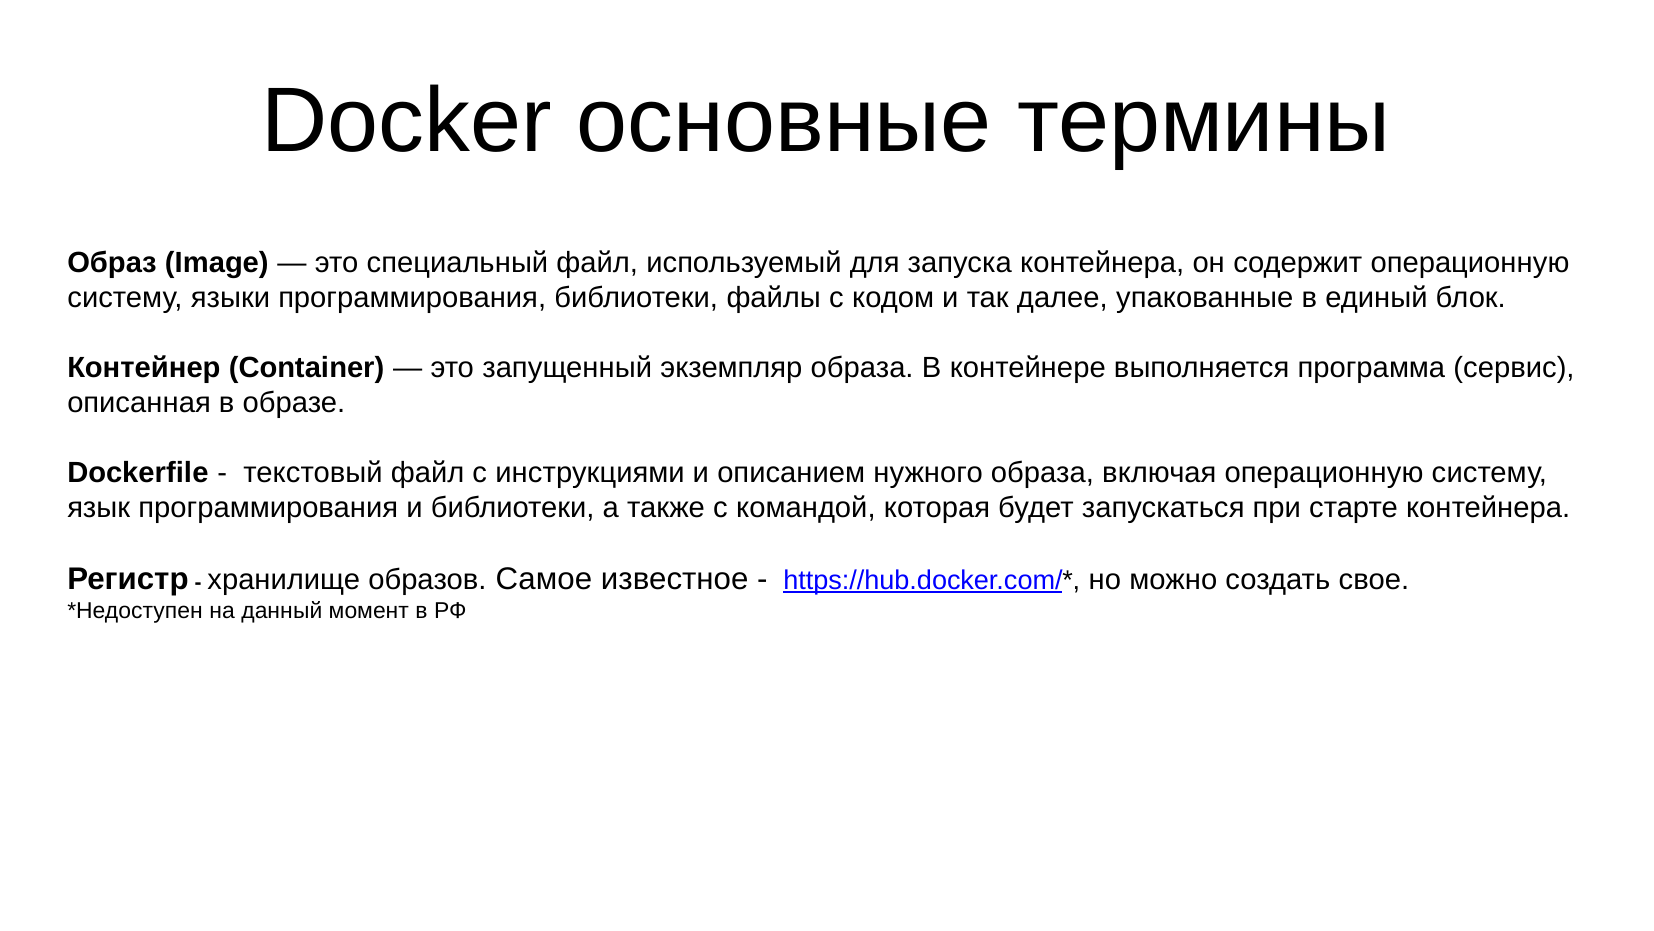

# Docker основные термины
Образ (Image) — это специальный файл, используемый для запуска контейнера, он содержит операционную систему, языки программирования, библиотеки, файлы с кодом и так далее, упакованные в единый блок.
Контейнер (Container) — это запущенный экземпляр образа. В контейнере выполняется программа (сервис), описанная в образе.
Dockerfile - текстовый файл с инструкциями и описанием нужного образа, включая операционную систему, язык программирования и библиотеки, а также с командой, которая будет запускаться при старте контейнера.
Регистр - хранилище образов. Самое известное - https://hub.docker.com/*, но можно создать свое.
*Недоступен на данный момент в РФ